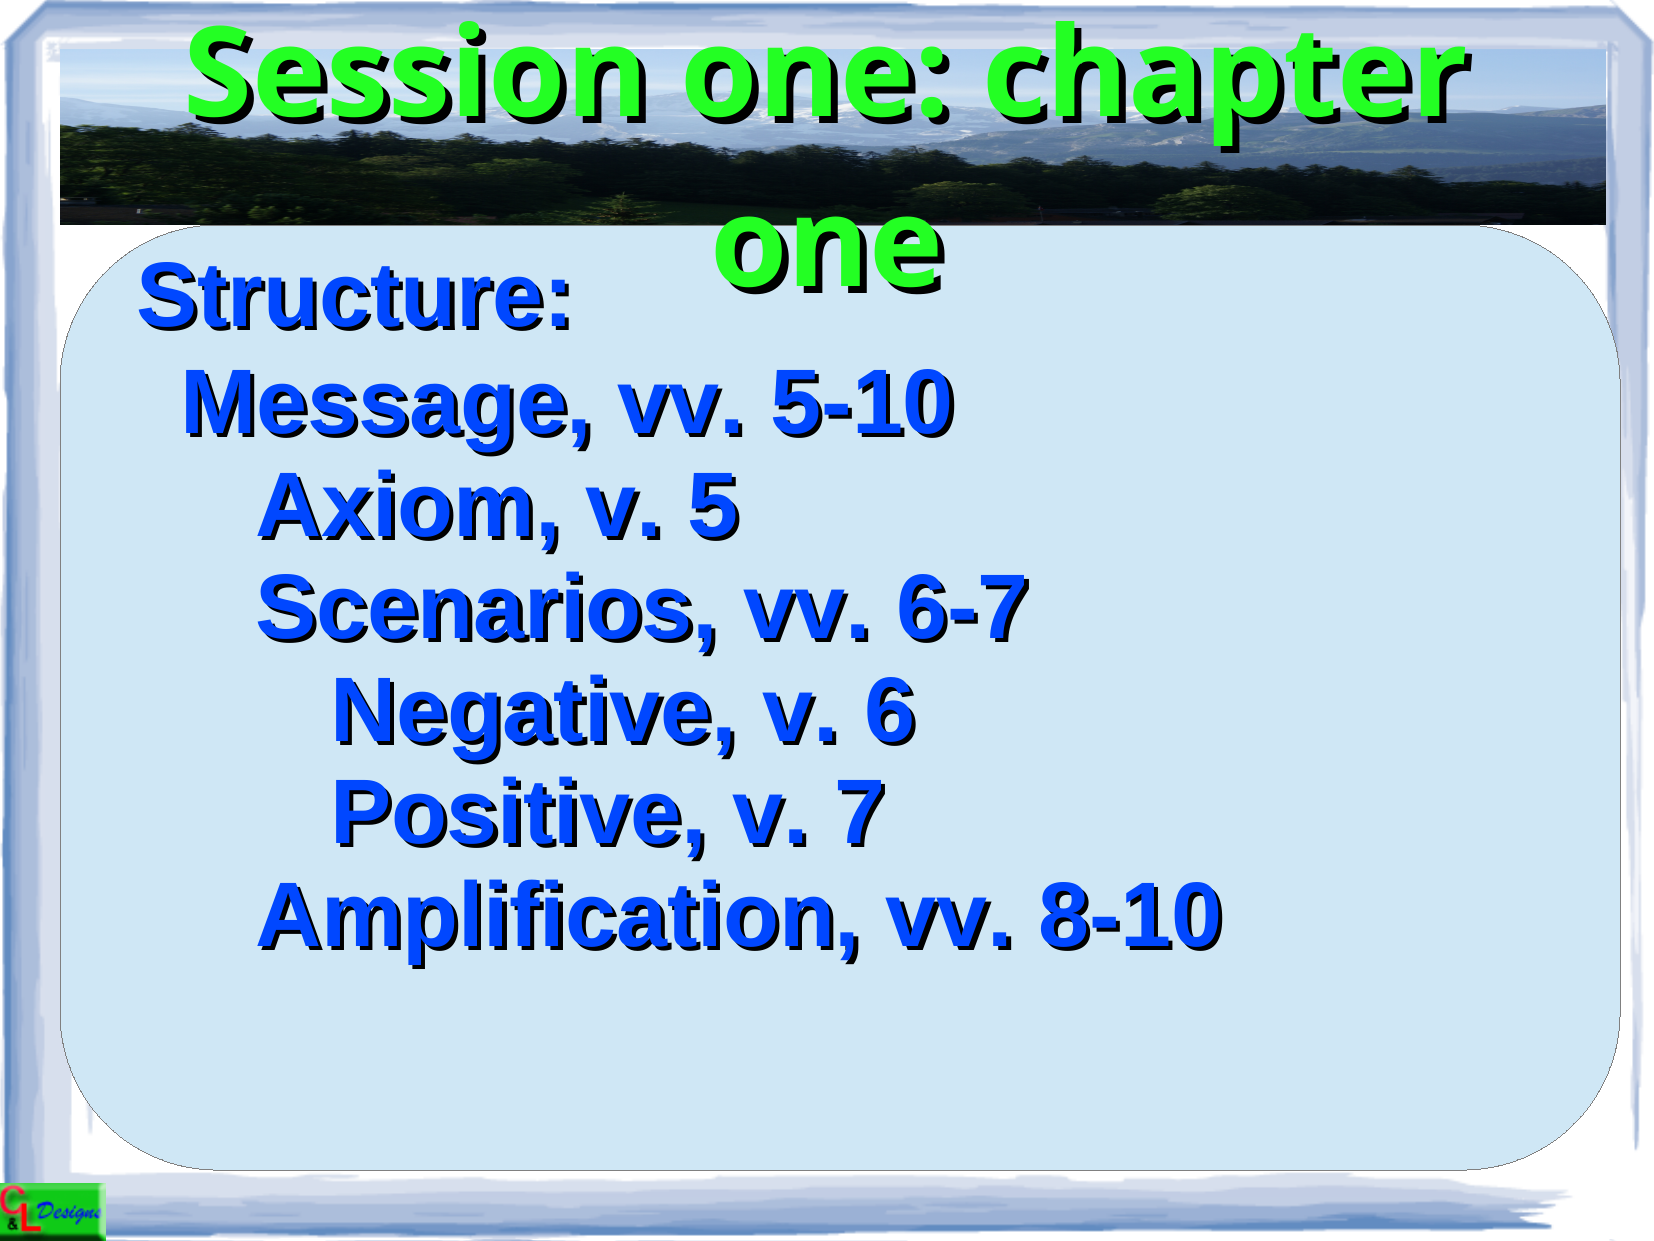

# Session one: chapter one
 Structure:
	Message, vv. 5-10
		Axiom, v. 5
		Scenarios, vv. 6-7
			Negative, v. 6
			Positive, v. 7
		Amplification, vv. 8-10